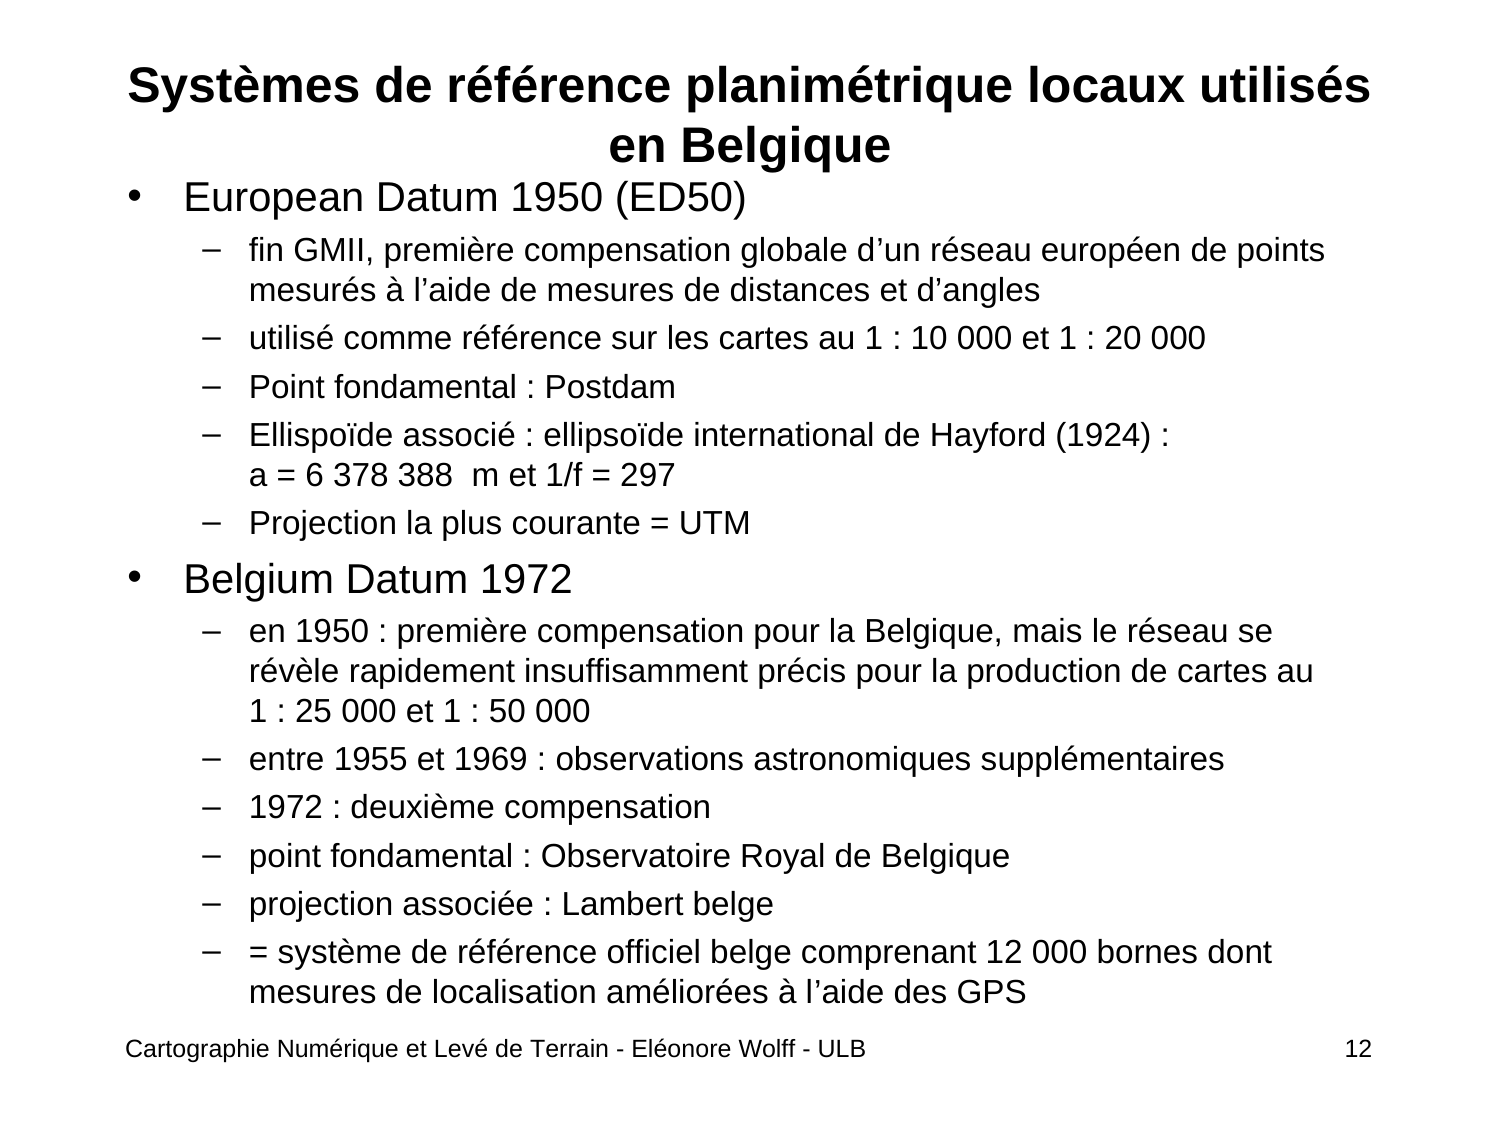

# Systèmes de référence planimétrique locaux utilisés en Belgique
European Datum 1950 (ED50)‏
fin GMII, première compensation globale d’un réseau européen de points mesurés à l’aide de mesures de distances et d’angles
utilisé comme référence sur les cartes au 1 : 10 000 et 1 : 20 000
Point fondamental : Postdam
Ellispoïde associé : ellipsoïde international de Hayford (1924) :
a = 6 378 388 m et 1/f = 297
Projection la plus courante = UTM
Belgium Datum 1972
en 1950 : première compensation pour la Belgique, mais le réseau se révèle rapidement insuffisamment précis pour la production de cartes au
1 : 25 000 et 1 : 50 000
entre 1955 et 1969 : observations astronomiques supplémentaires
1972 : deuxième compensation
point fondamental : Observatoire Royal de Belgique
projection associée : Lambert belge
= système de référence officiel belge comprenant 12 000 bornes dont mesures de localisation améliorées à l’aide des GPS
Cartographie Numérique et Levé de Terrain - Eléonore Wolff - ULB